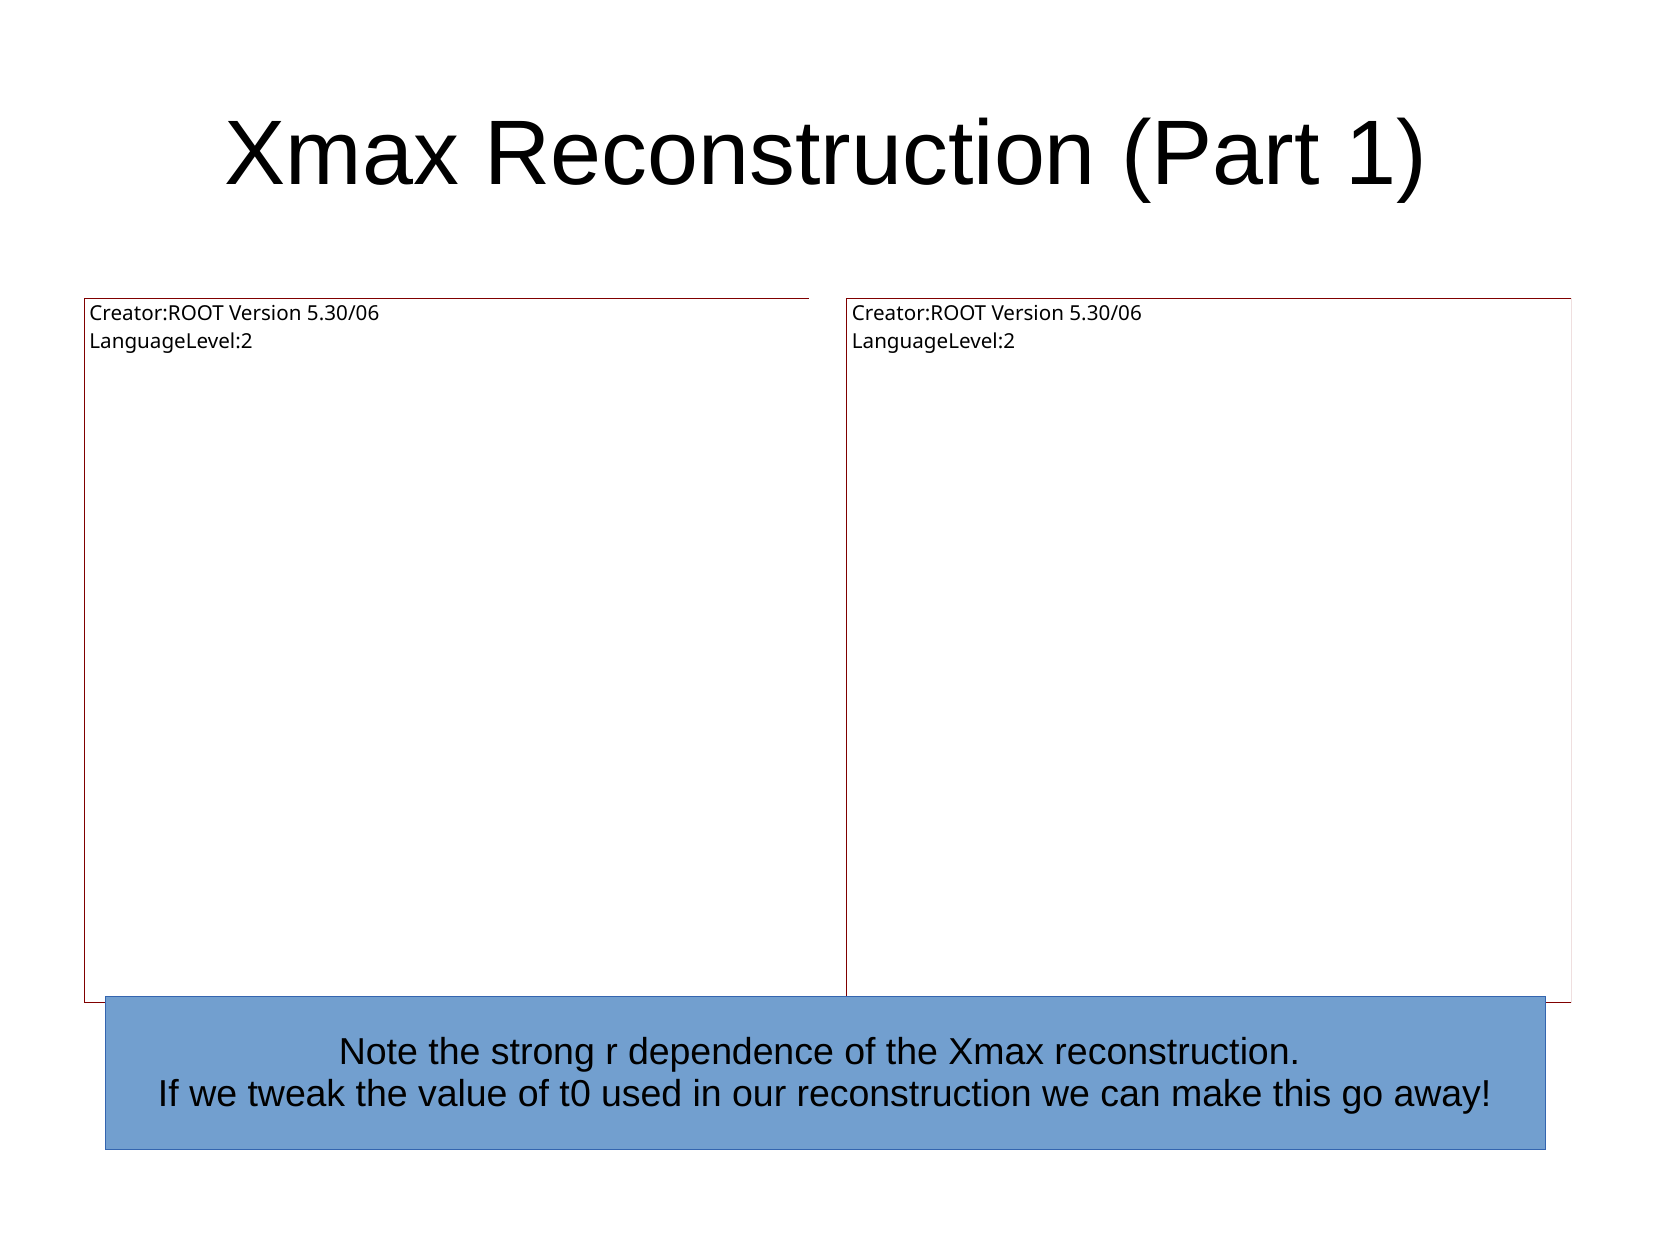

# Xmax Reconstruction (Part 1)
Note the strong r dependence of the Xmax reconstruction.
If we tweak the value of t0 used in our reconstruction we can make this go away!